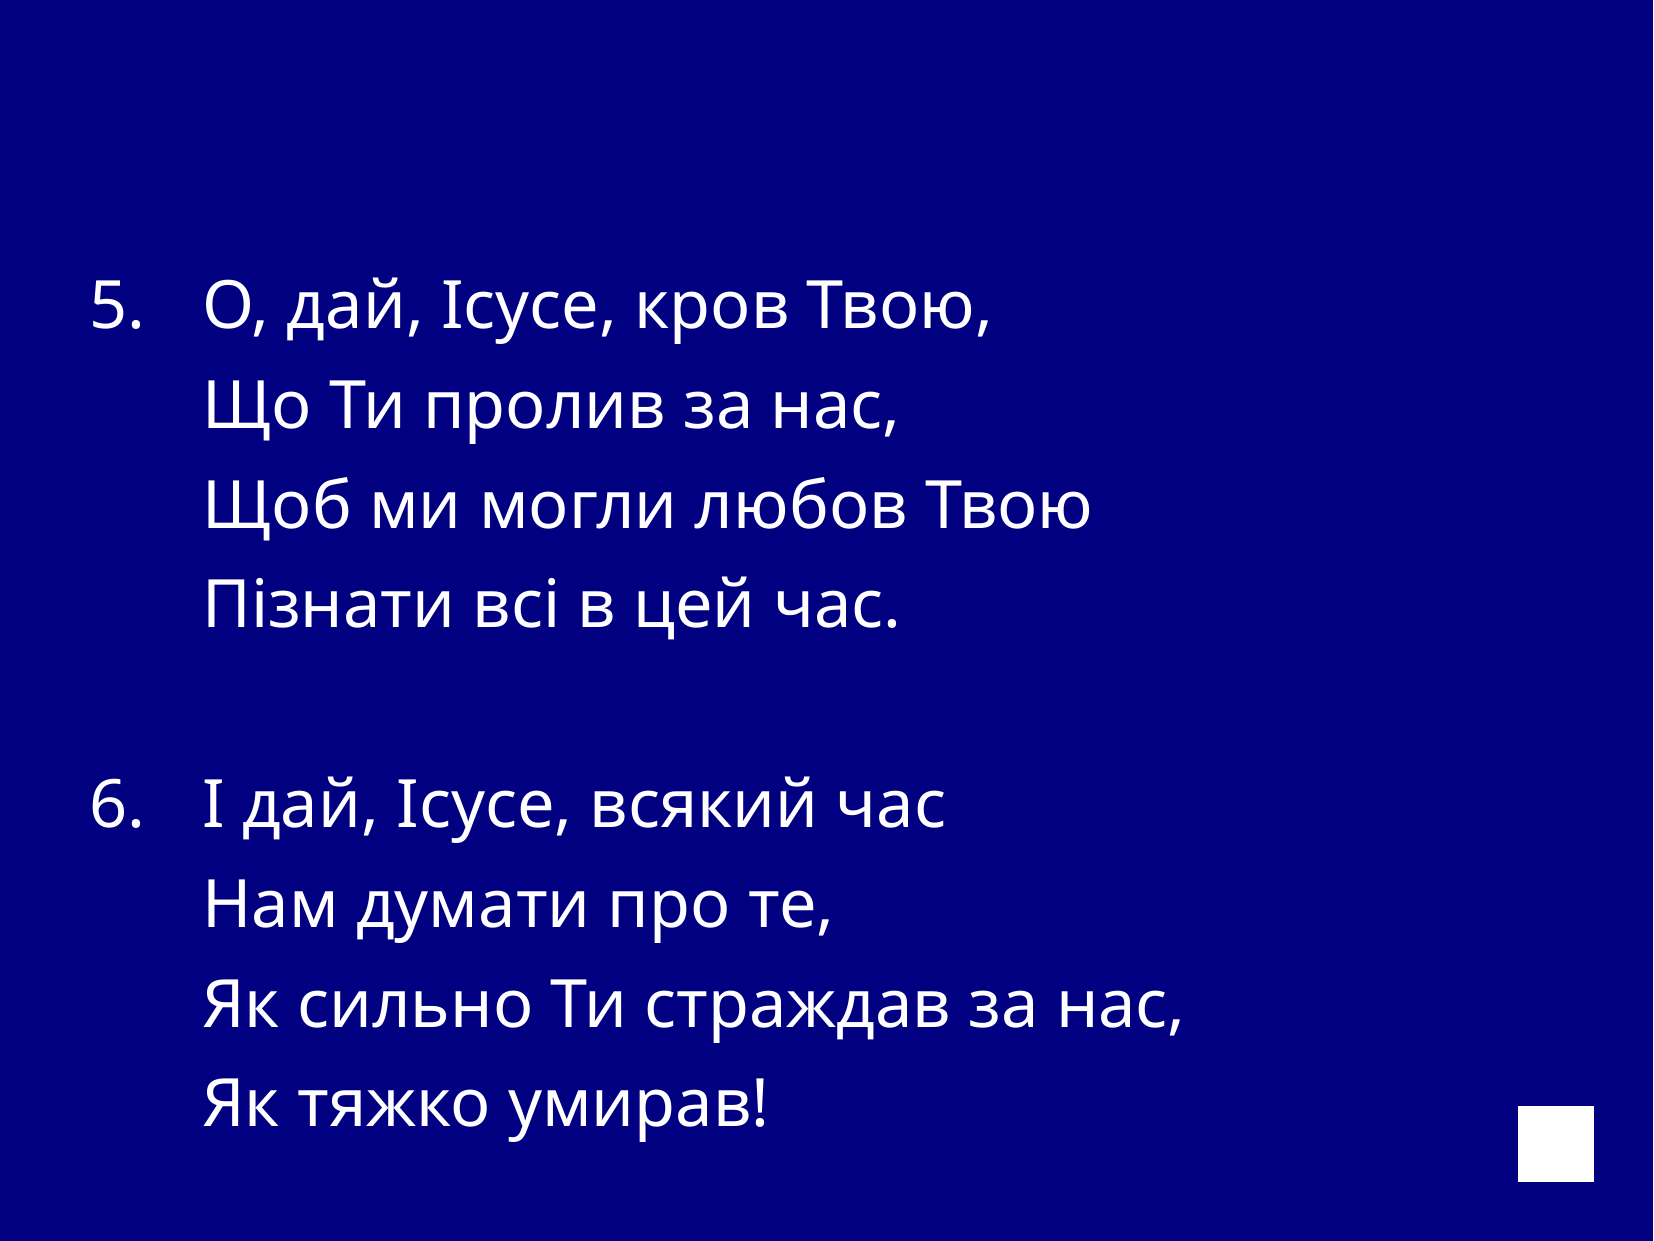

5.	О, дай, Ісусе, кров Твою,
	Що Ти пролив за нас,
	Щоб ми могли любов Твою
	Пізнати всі в цей час.
6.	І дай, Ісусе, всякий час
	Нам думати про те,
	Як сильно Ти страждав за нас,
	Як тяжко умирав!